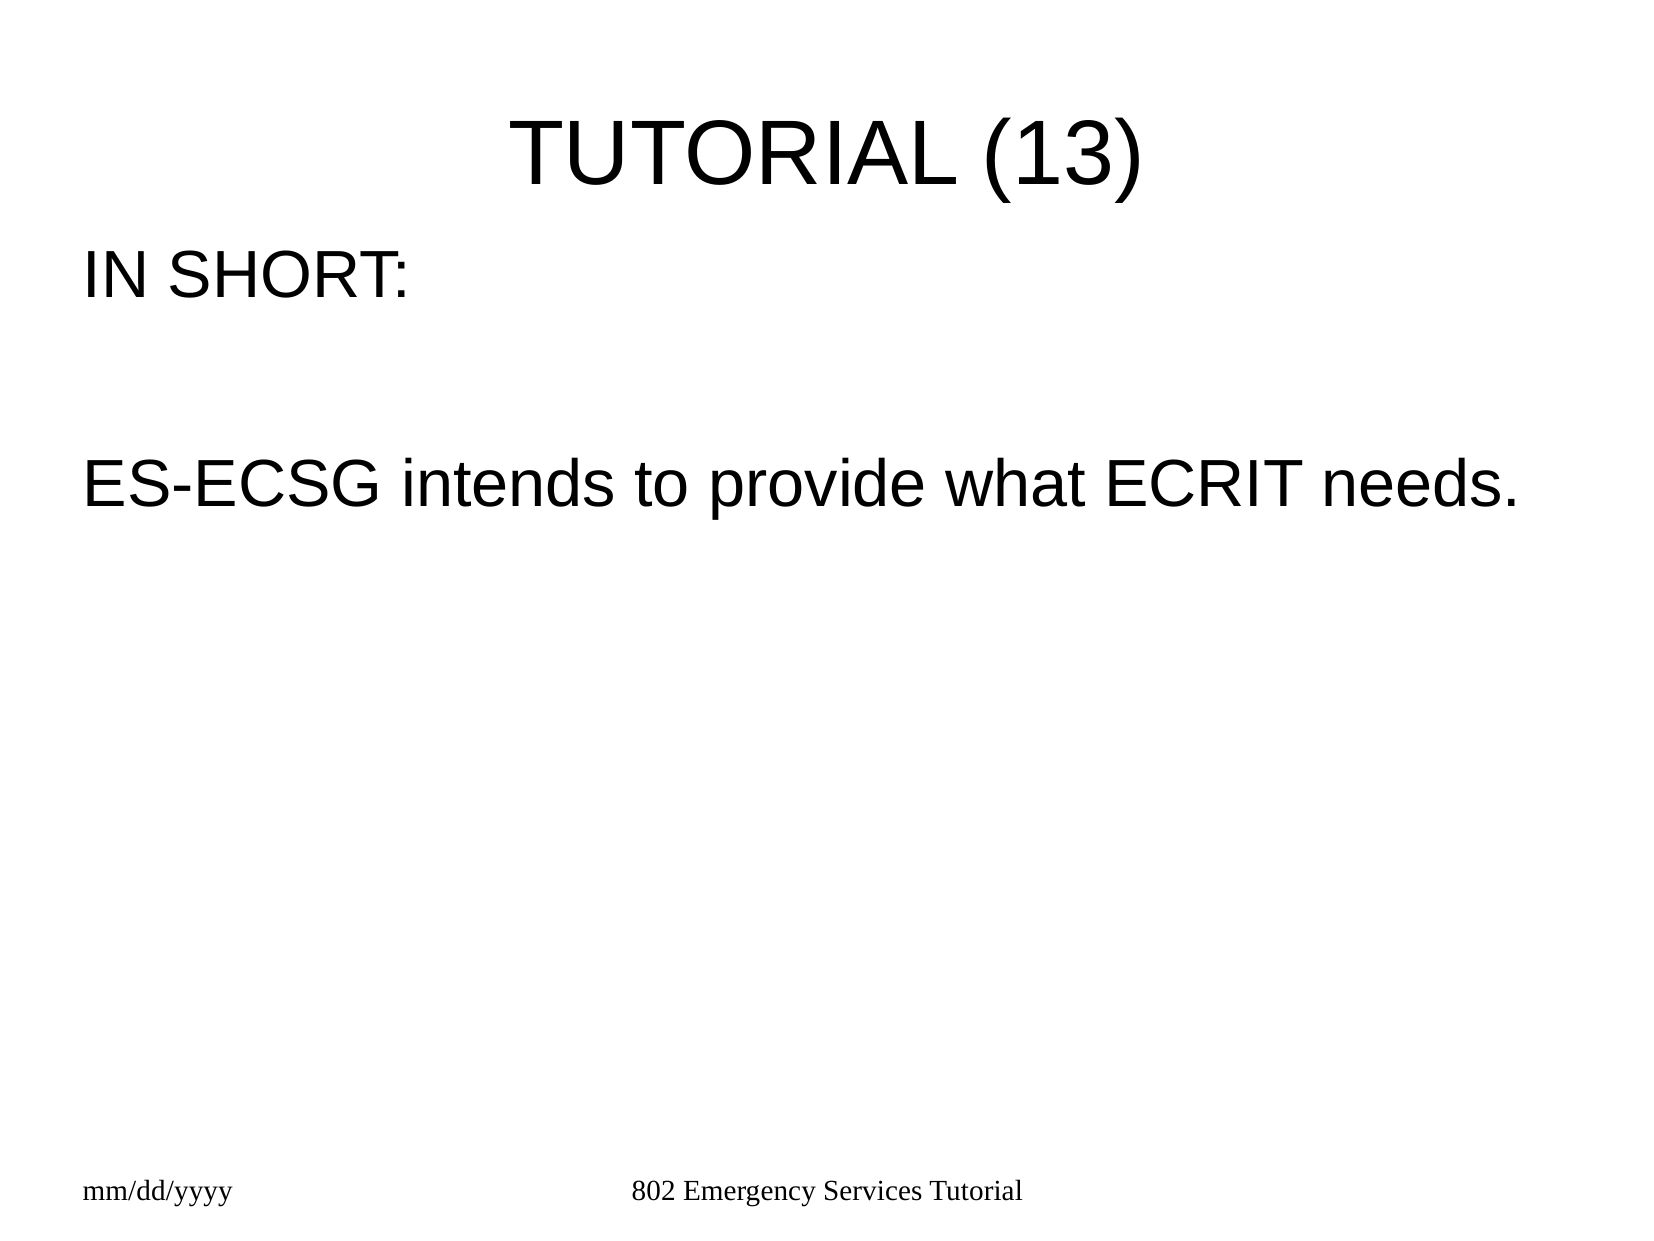

# TUTORIAL (13)
IN SHORT:
ES-ECSG intends to provide what ECRIT needs.